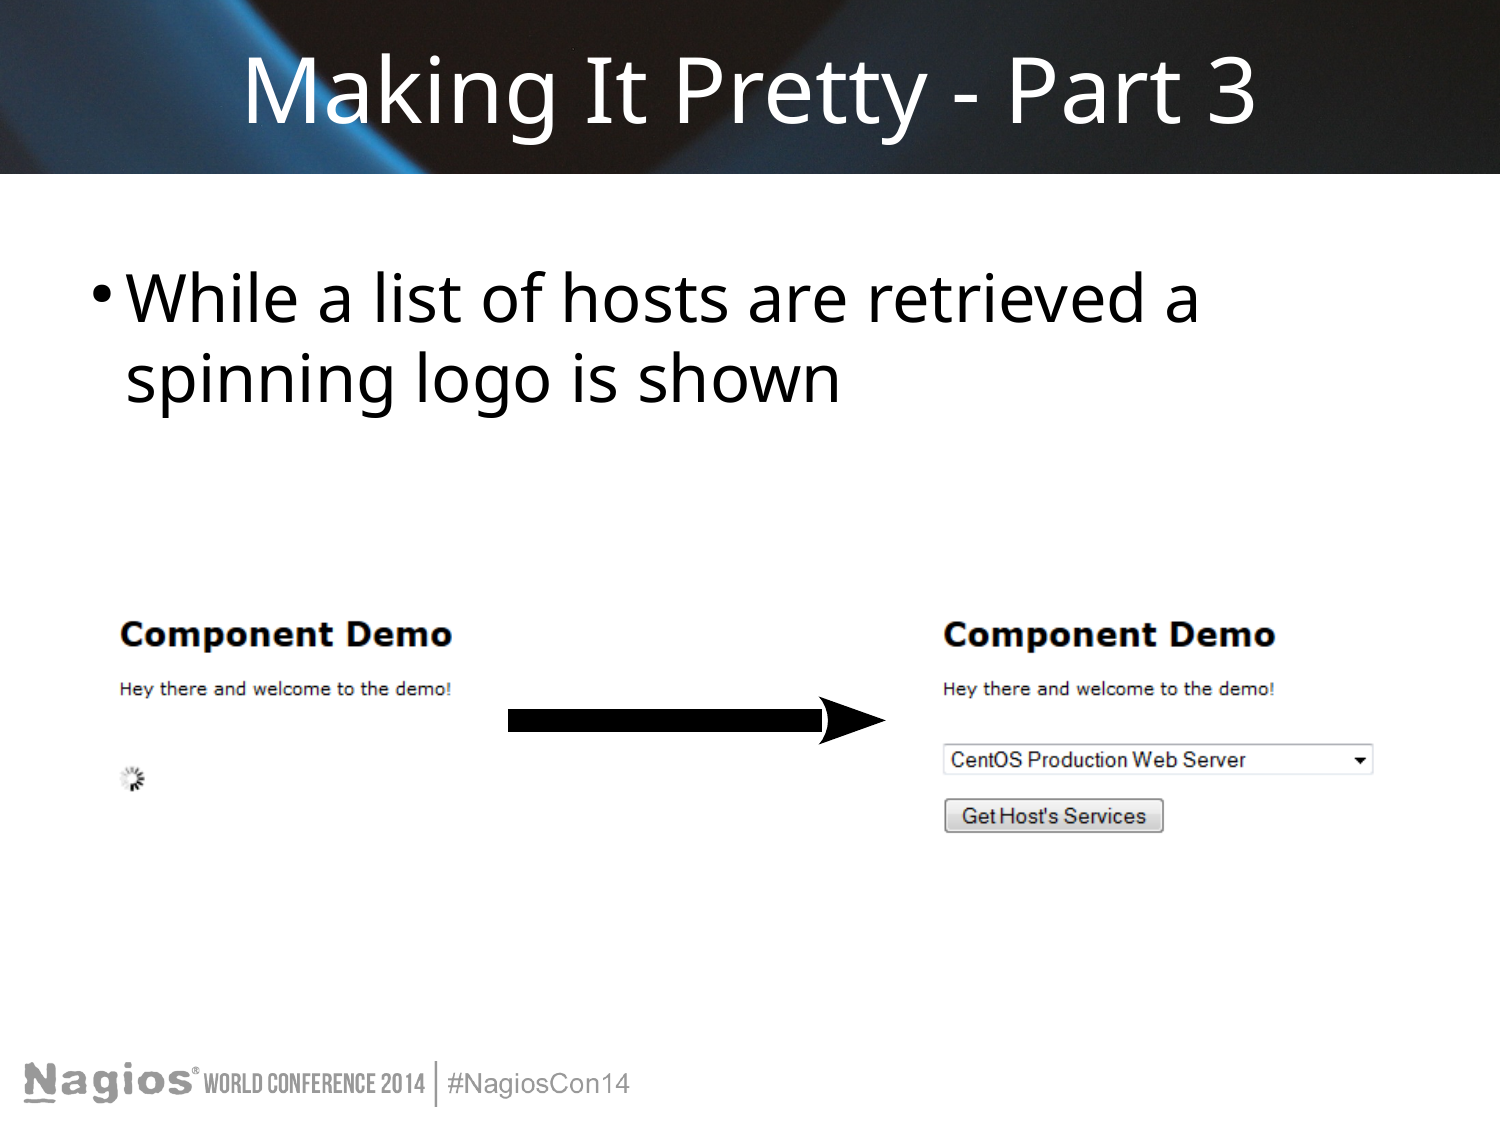

# Making It Pretty - Part 3
While a list of hosts are retrieved a spinning logo is shown